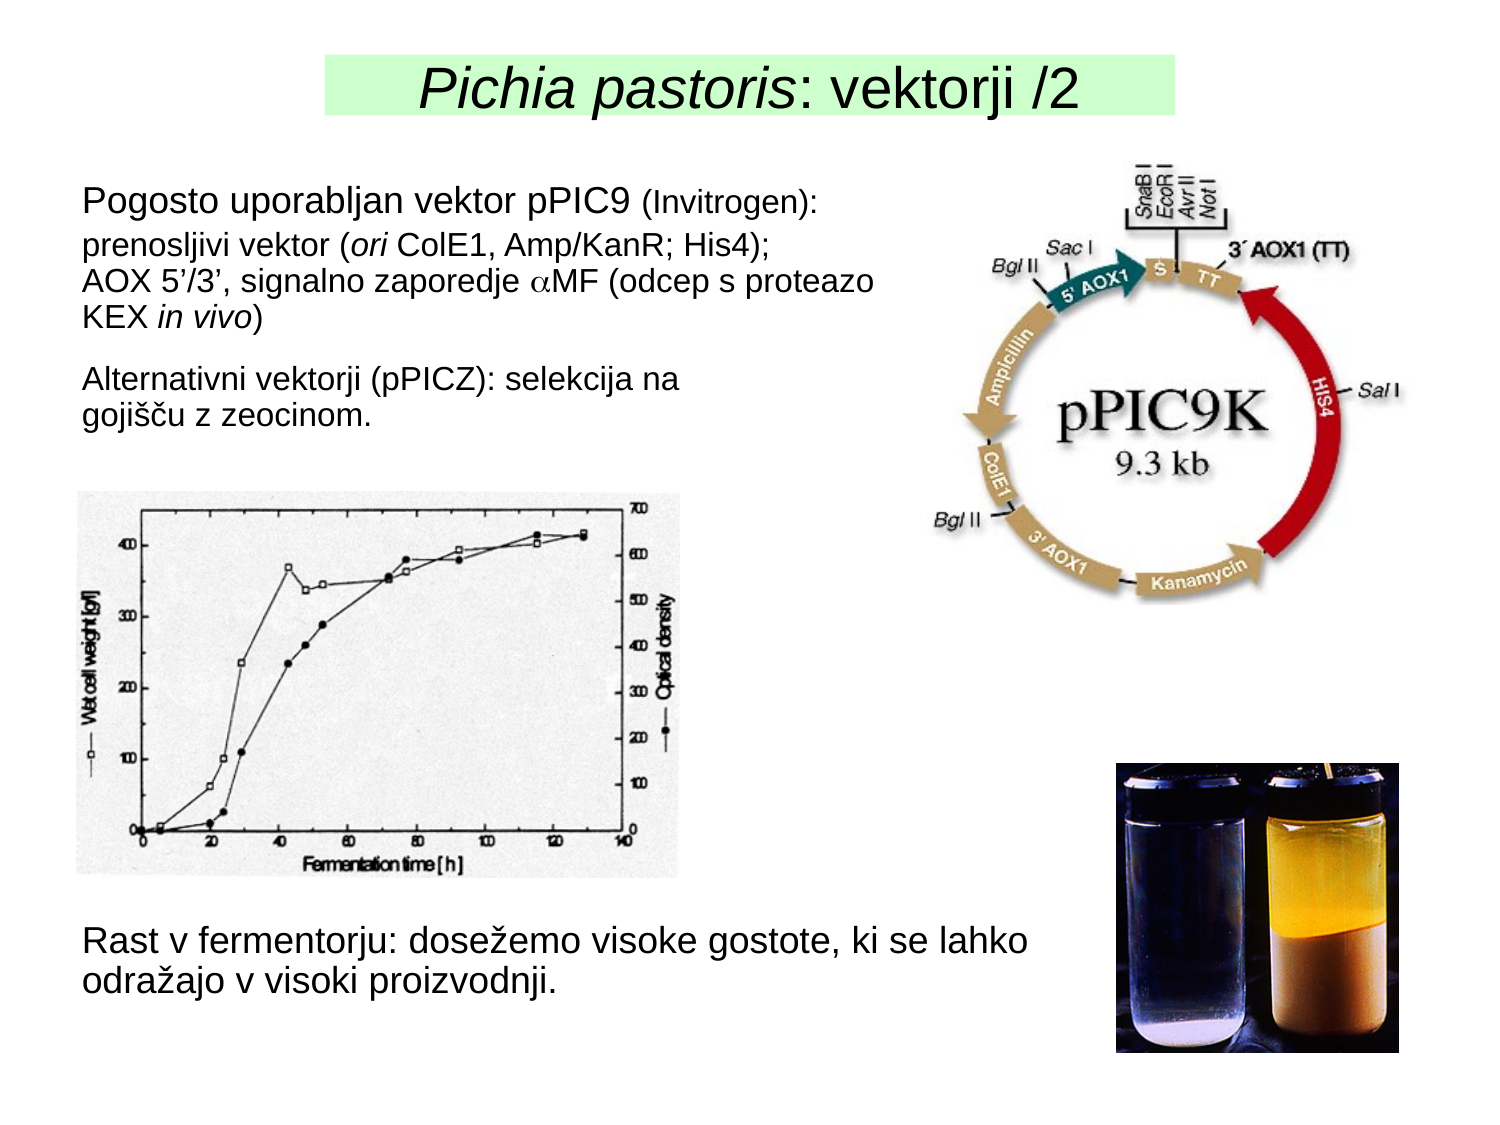

Pichia pastoris: vektorji /2
# Pogosto uporabljan vektor pPIC9 (Invitrogen):
prenosljivi vektor (ori ColE1, Amp/KanR; His4);
AOX 5’/3’, signalno zaporedje aMF (odcep s proteazo
KEX in vivo)
Alternativni vektorji (pPICZ): selekcija na
gojišču z zeocinom.
Rast v fermentorju: dosežemo visoke gostote, ki se lahko
odražajo v visoki proizvodnji.